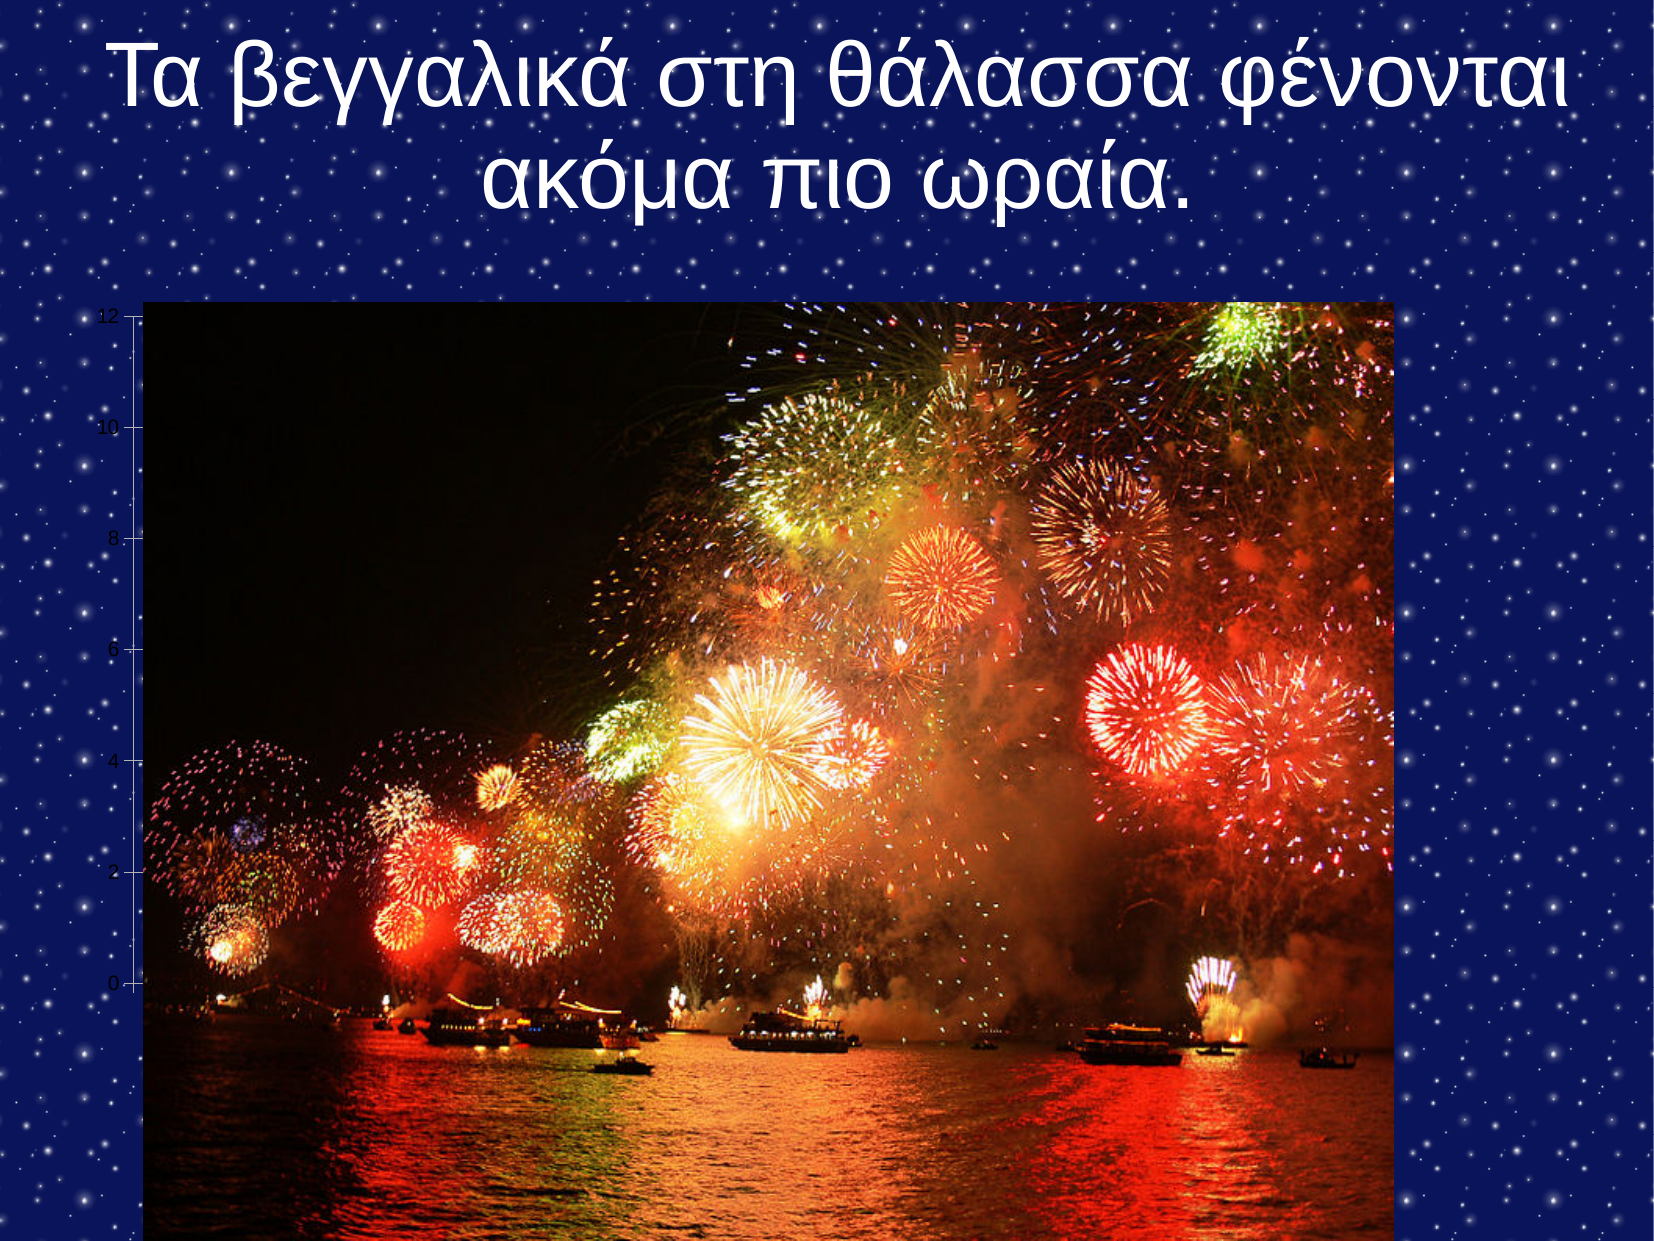

# Τα βεγγαλικά στη θάλασσα φένονται ακόμα πιο ωραία.
[unsupported chart]